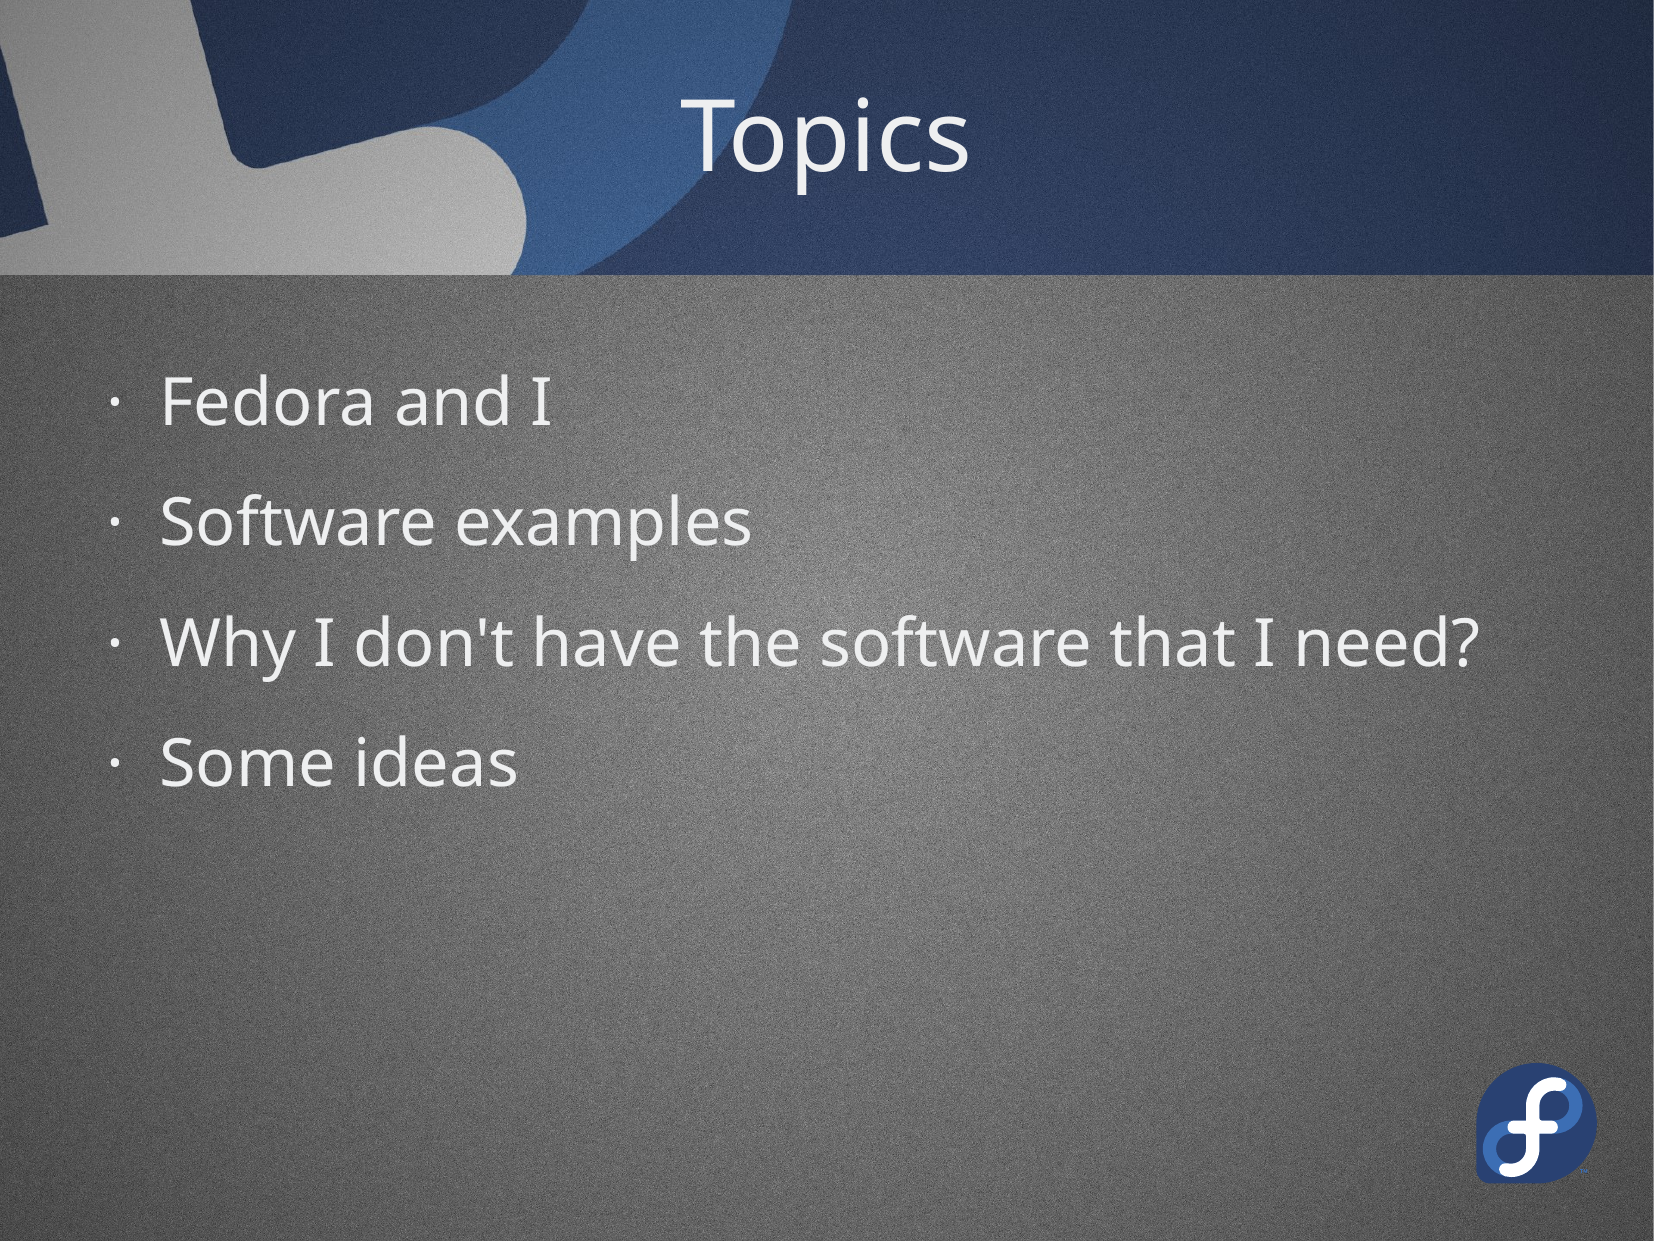

# Topics
Fedora and I
Software examples
Why I don't have the software that I need?
Some ideas